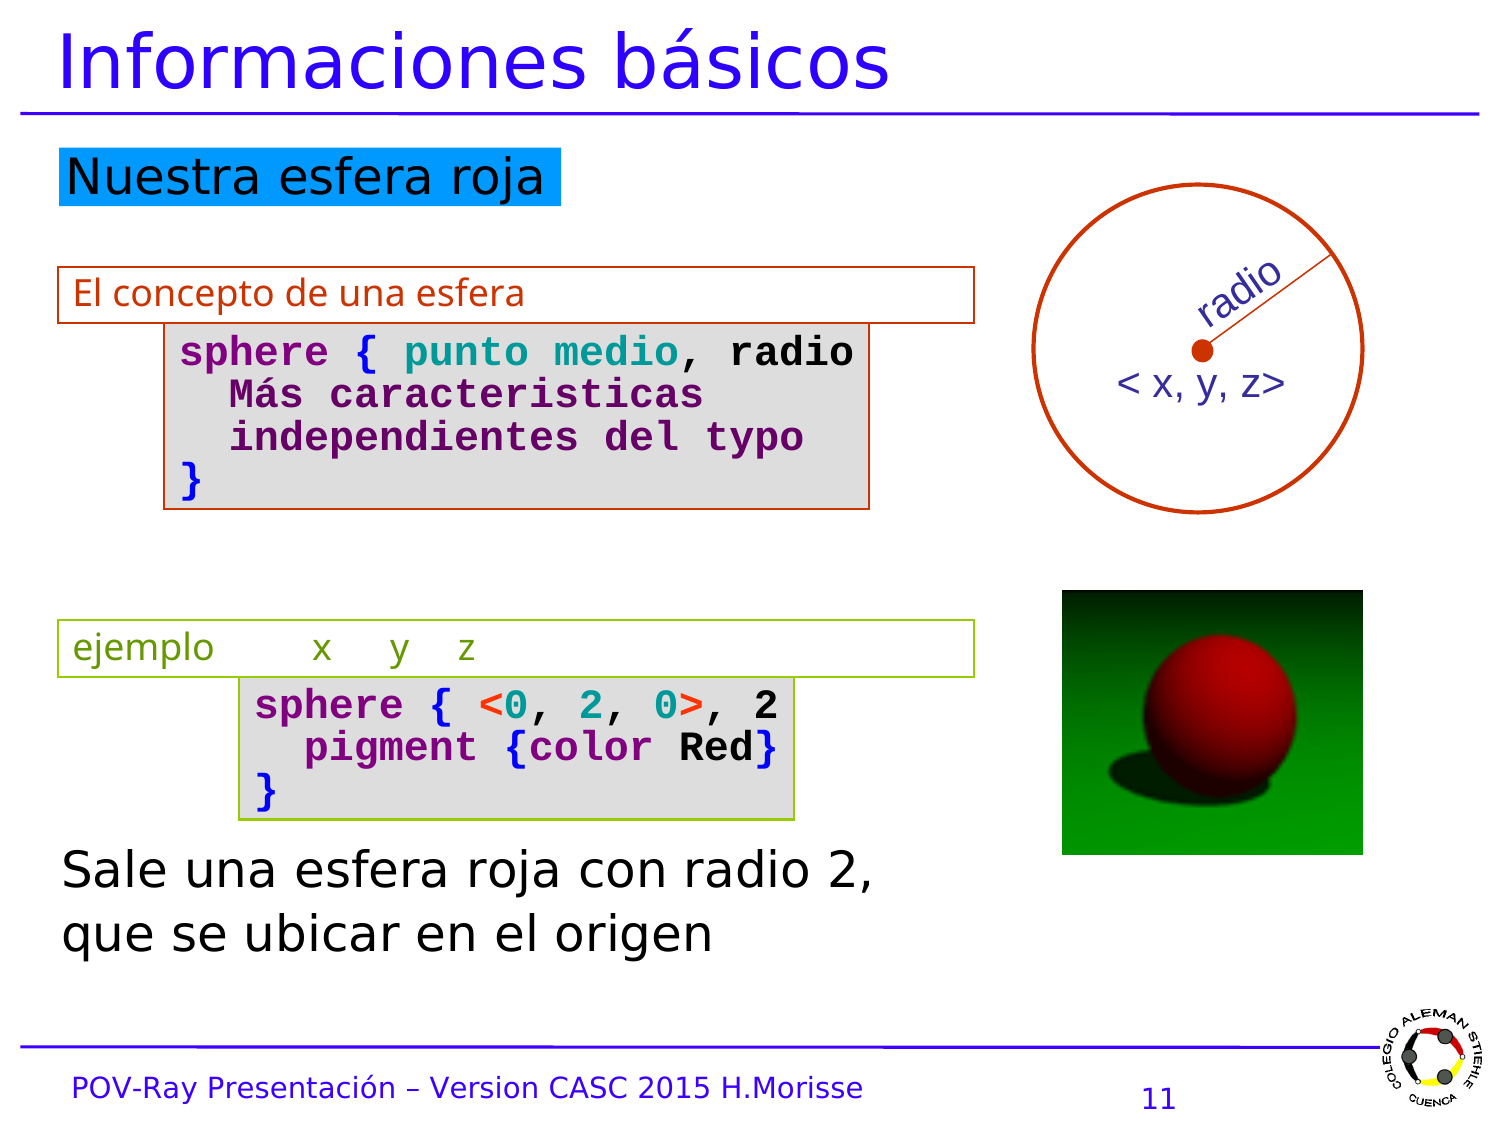

# Informaciones básicos
Nuestra esfera roja
radio
El concepto de una esfera
sphere { punto medio, radio
 Más caracteristicas
 independientes del typo
}
< x, y, z>
ejemplo x y z
sphere { <0, 2, 0>, 2
 pigment {color Red}
}
Sale una esfera roja con radio 2,
que se ubicar en el origen